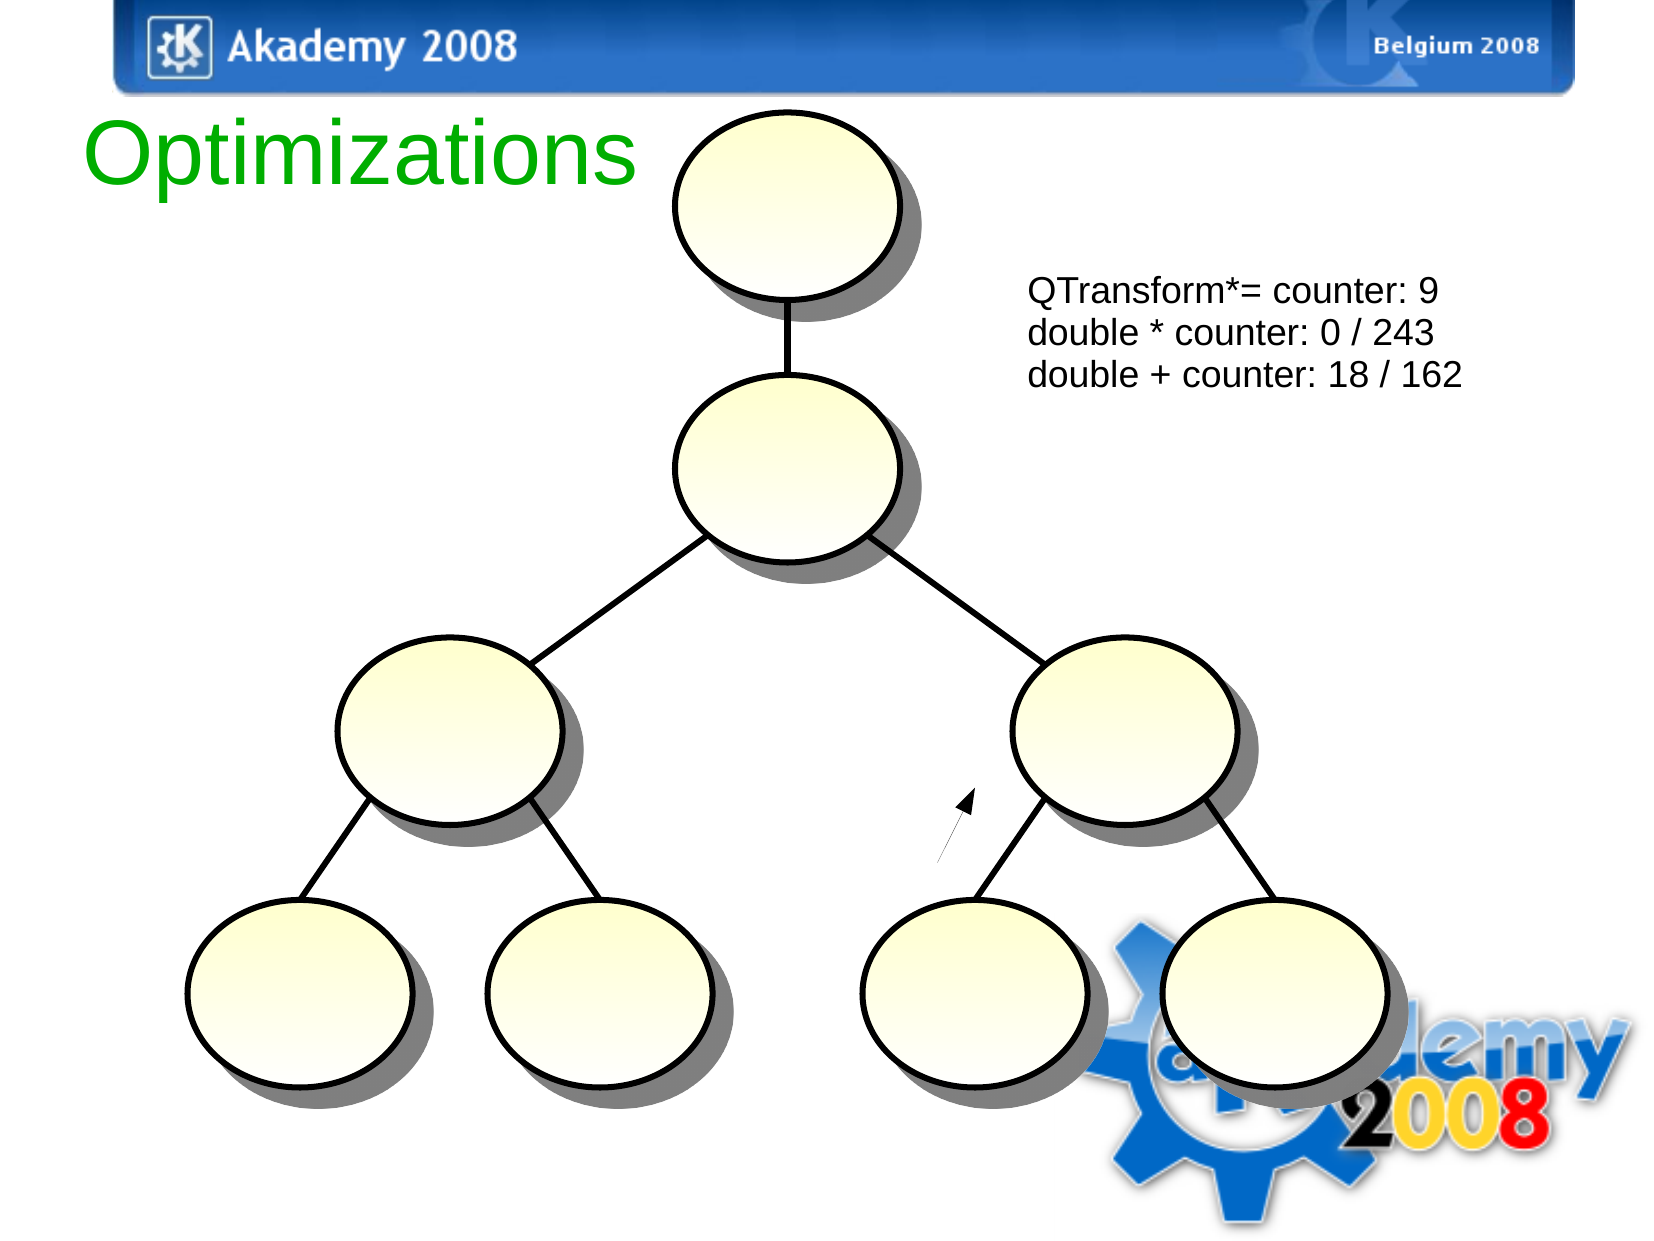

# Optimizations
QTransform*= counter: 9
double * counter: 0 / 243
double + counter: 18 / 162